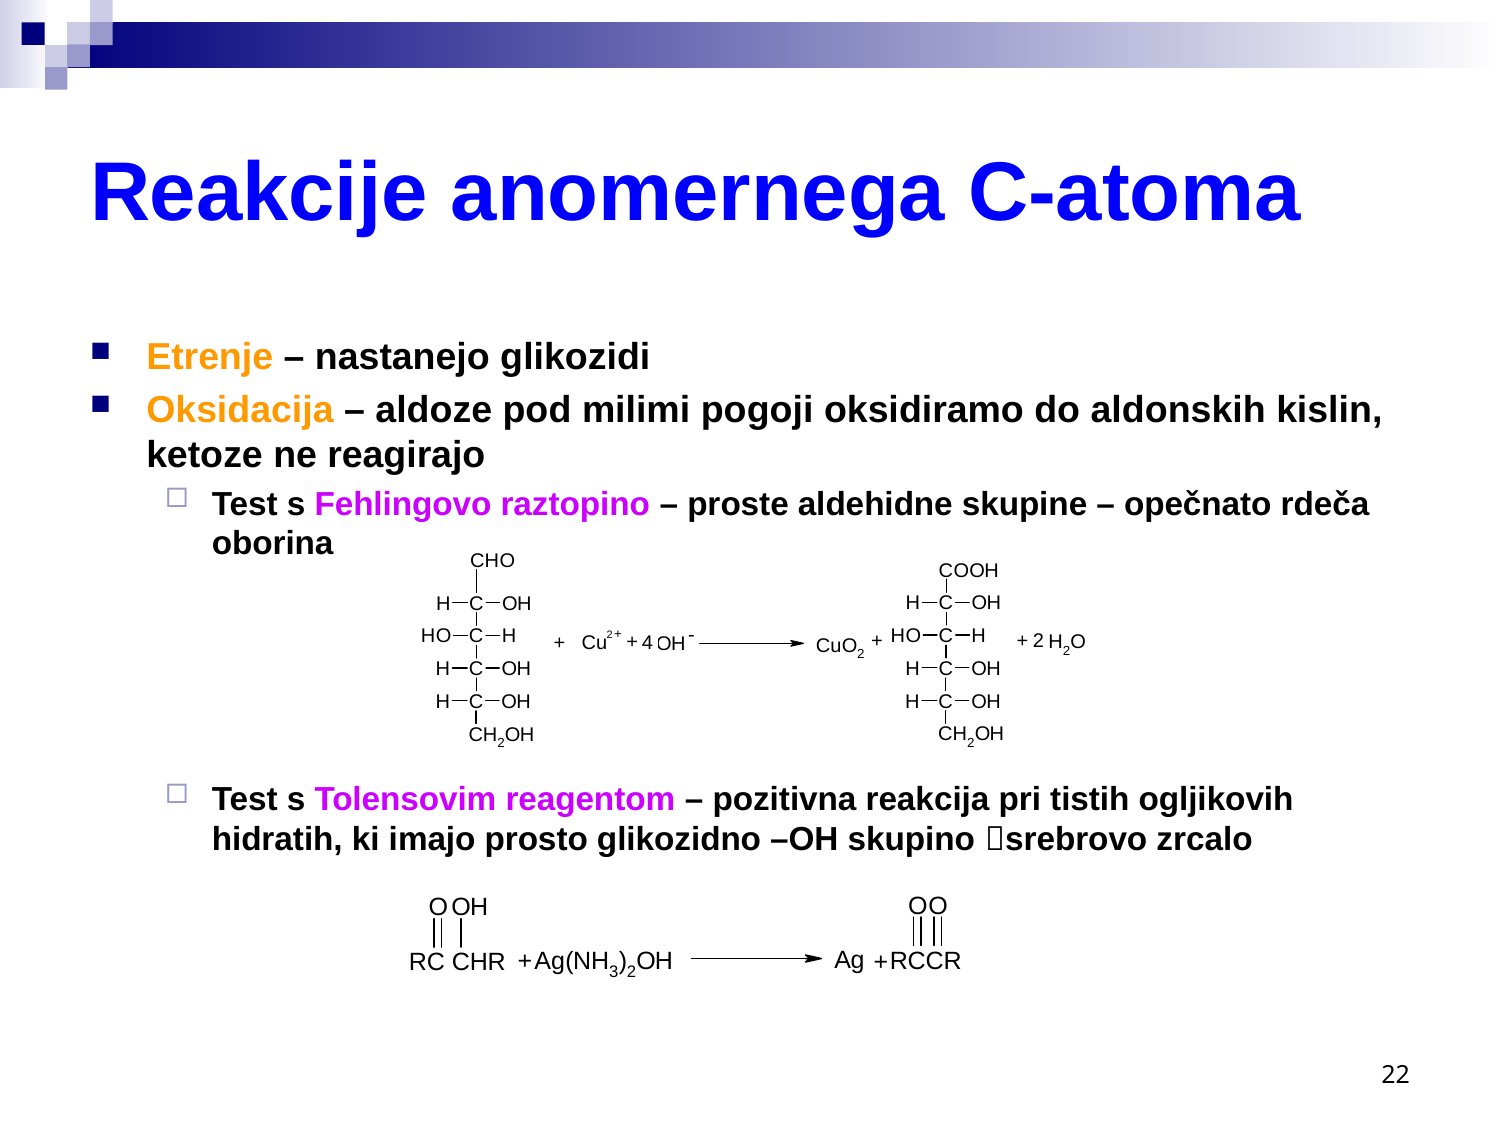

# Reakcije anomernega C-atoma
Etrenje – nastanejo glikozidi
Oksidacija – aldoze pod milimi pogoji oksidiramo do aldonskih kislin, ketoze ne reagirajo
Test s Fehlingovo raztopino – proste aldehidne skupine – opečnato rdeča oborina
Test s Tolensovim reagentom – pozitivna reakcija pri tistih ogljikovih hidratih, ki imajo prosto glikozidno –OH skupino srebrovo zrcalo